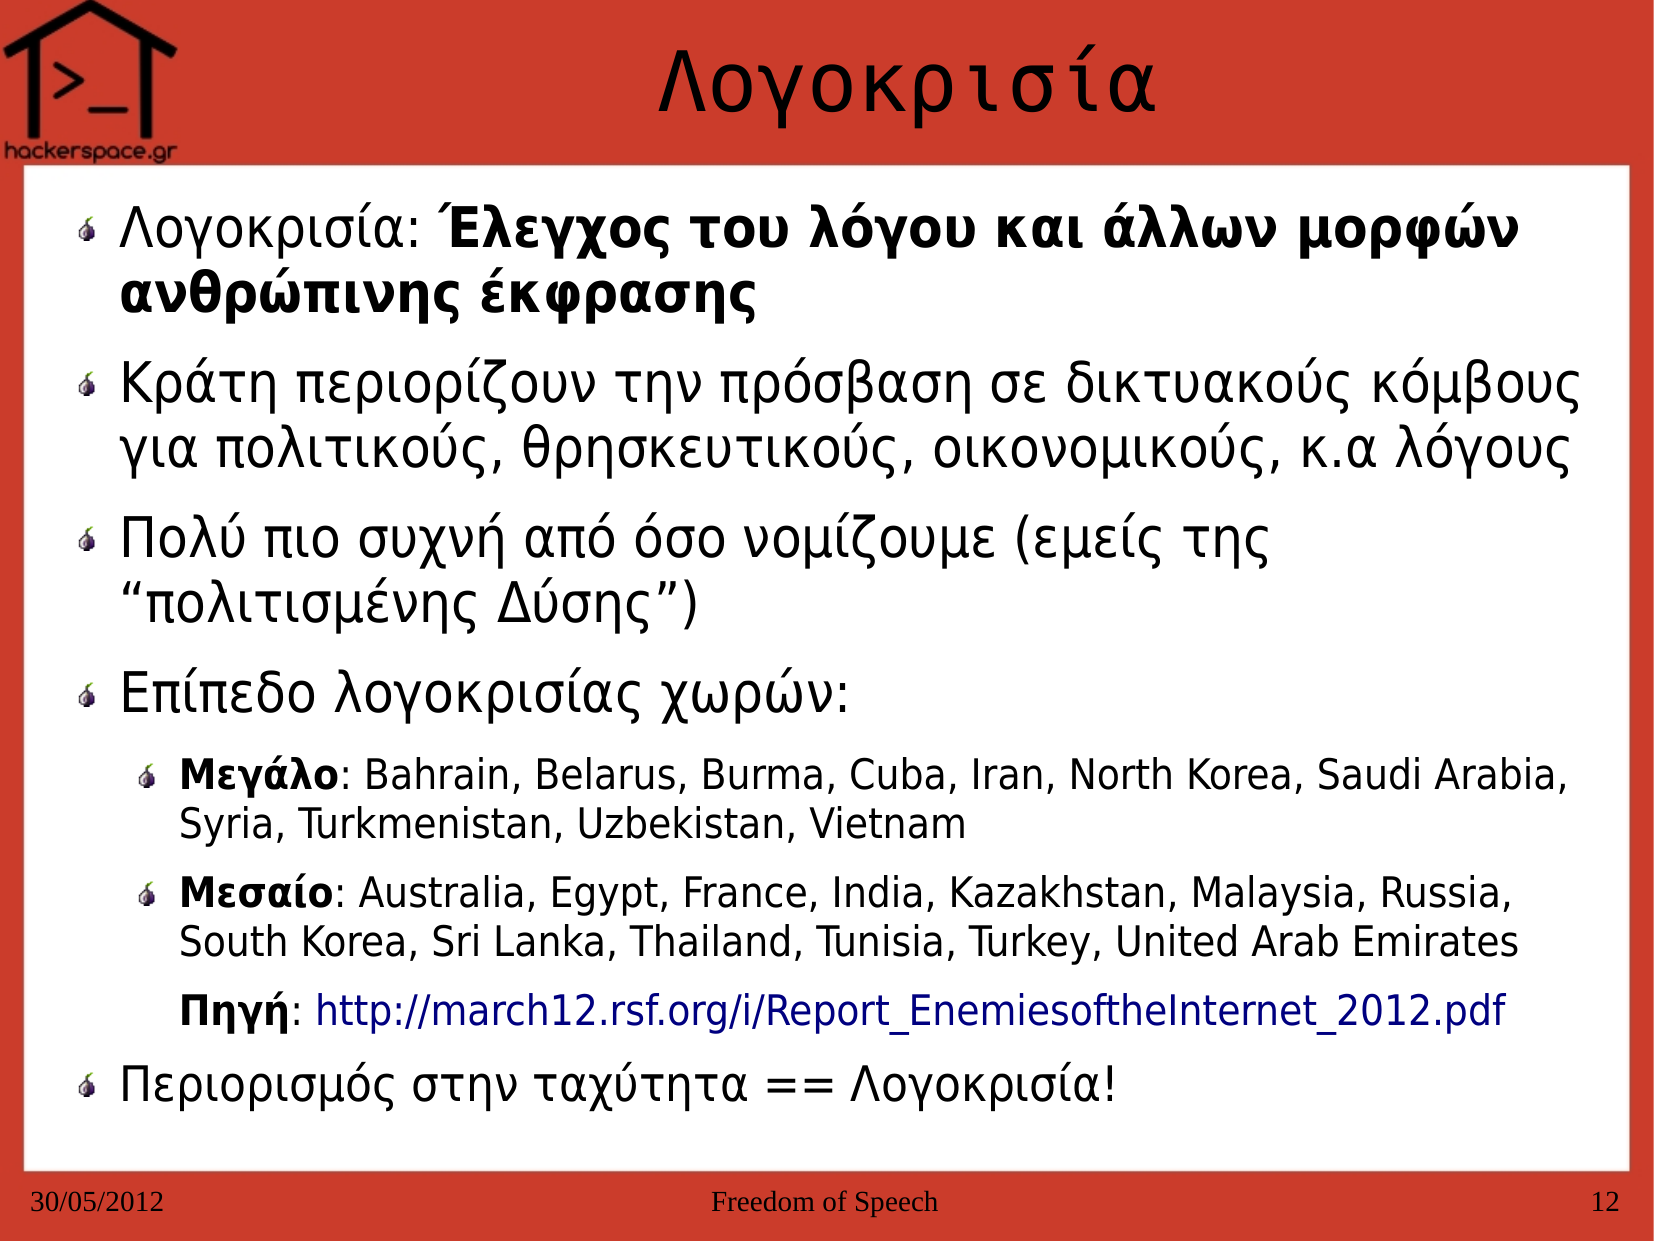

# Λογοκρισία
Λογοκρισία: Έλεγχος του λόγου και άλλων μορφών ανθρώπινης έκφρασης
Κράτη περιορίζουν την πρόσβαση σε δικτυακούς κόμβους για πολιτικούς, θρησκευτικούς, οικονομικούς, κ.α λόγους
Πολύ πιο συχνή από όσο νομίζουμε (εμείς της “πολιτισμένης Δύσης”)
Επίπεδο λογοκρισίας χωρών:
Μεγάλο: Bahrain, Belarus, Burma, Cuba, Iran, North Korea, Saudi Arabia, Syria, Turkmenistan, Uzbekistan, Vietnam
Μεσαίο: Australia, Egypt, France, India, Kazakhstan, Malaysia, Russia, South Korea, Sri Lanka, Thailand, Tunisia, Turkey, United Arab Emirates
Πηγή: http://march12.rsf.org/i/Report_EnemiesoftheInternet_2012.pdf
Περιορισμός στην ταχύτητα == Λογοκρισία!
30/05/2012
Freedom of Speech
12